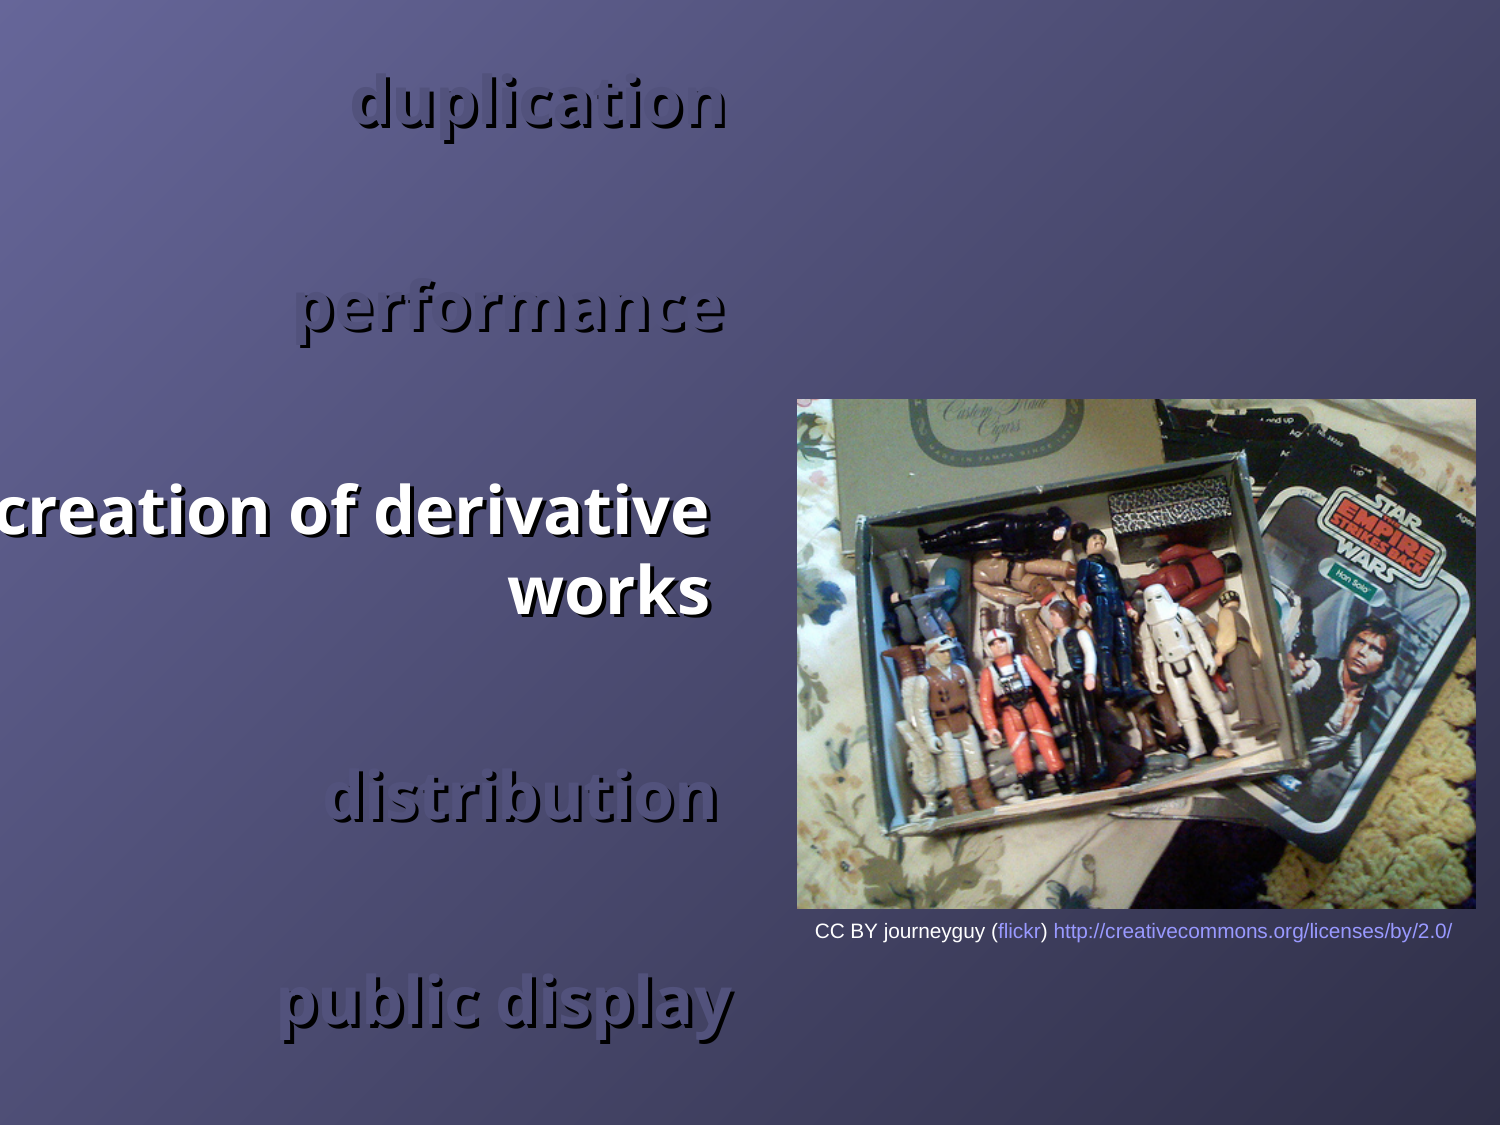

duplication
performance
creation of derivative
works
distribution
CC BY journeyguy (flickr) http://creativecommons.org/licenses/by/2.0/
public display